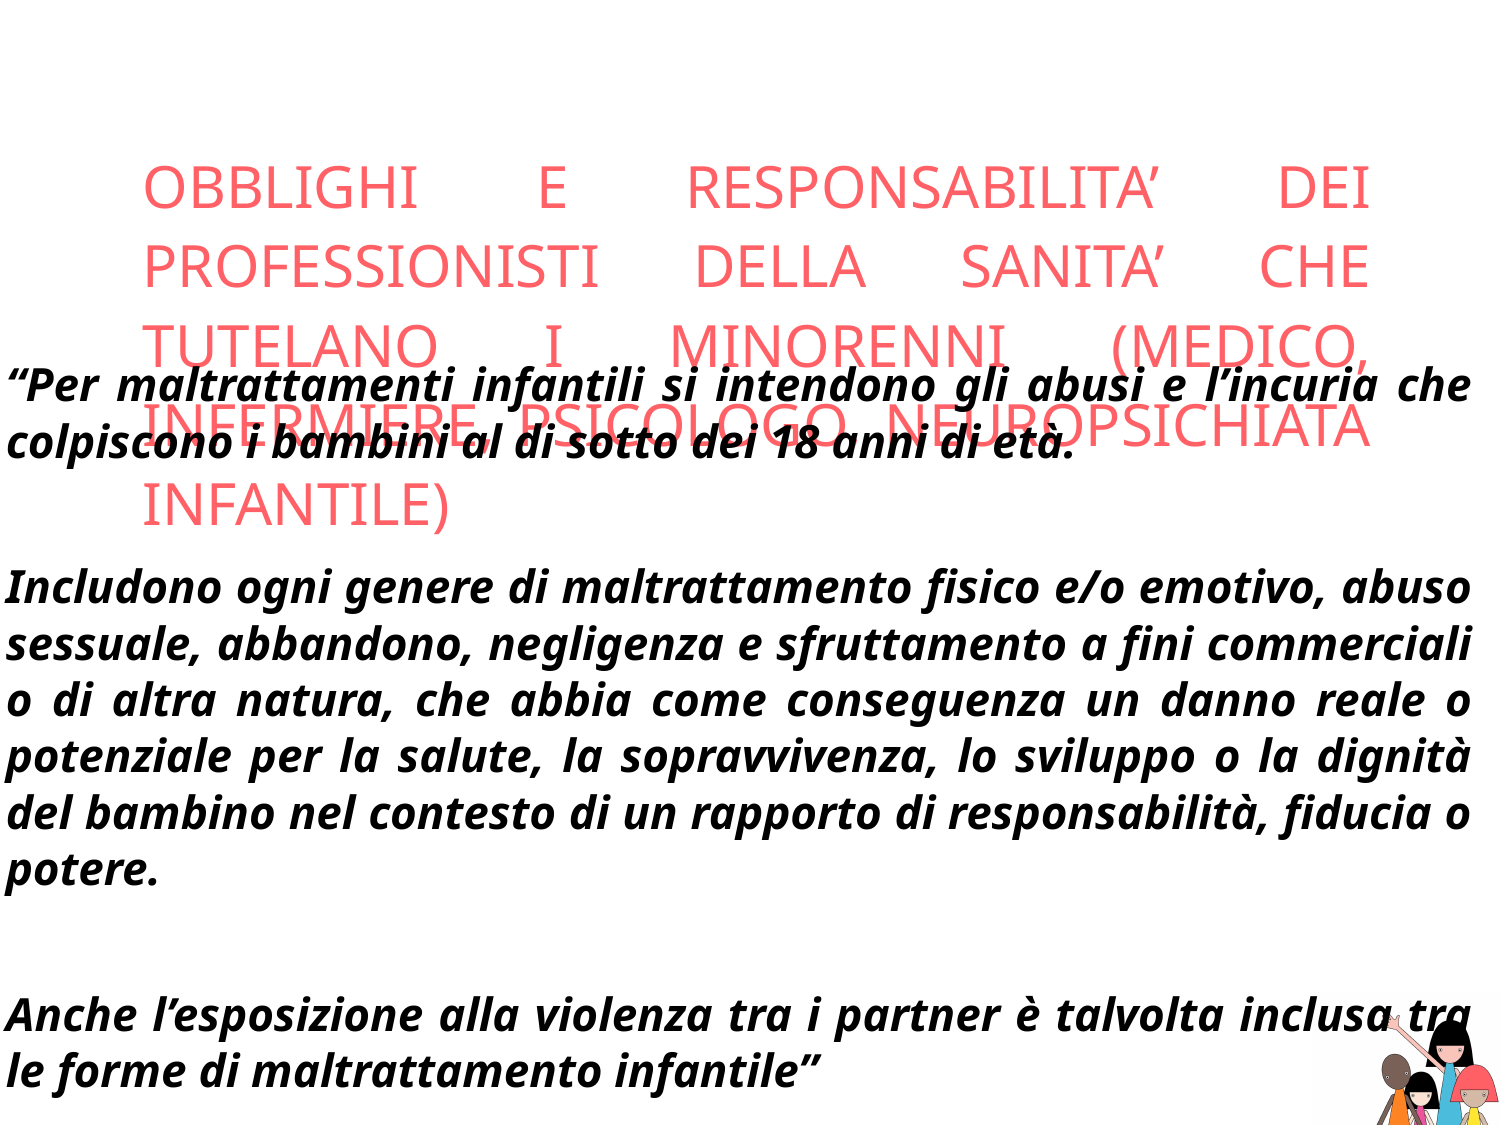

OBBLIGHI E RESPONSABILITA’ DEI PROFESSIONISTI DELLA SANITA’ CHE TUTELANO I MINORENNI (MEDICO, INFERMIERE, PSICOLOGO, NEUROPSICHIATA INFANTILE)
“Per maltrattamenti infantili si intendono gli abusi e l’incuria che colpiscono i bambini al di sotto dei 18 anni di età.
Includono ogni genere di maltrattamento fisico e/o emotivo, abuso sessuale, abbandono, negligenza e sfruttamento a fini commerciali o di altra natura, che abbia come conseguenza un danno reale o potenziale per la salute, la sopravvivenza, lo sviluppo o la dignità del bambino nel contesto di un rapporto di responsabilità, fiducia o potere.
Anche l’esposizione alla violenza tra i partner è talvolta inclusa tra le forme di maltrattamento infantile”
(OMS 2002)